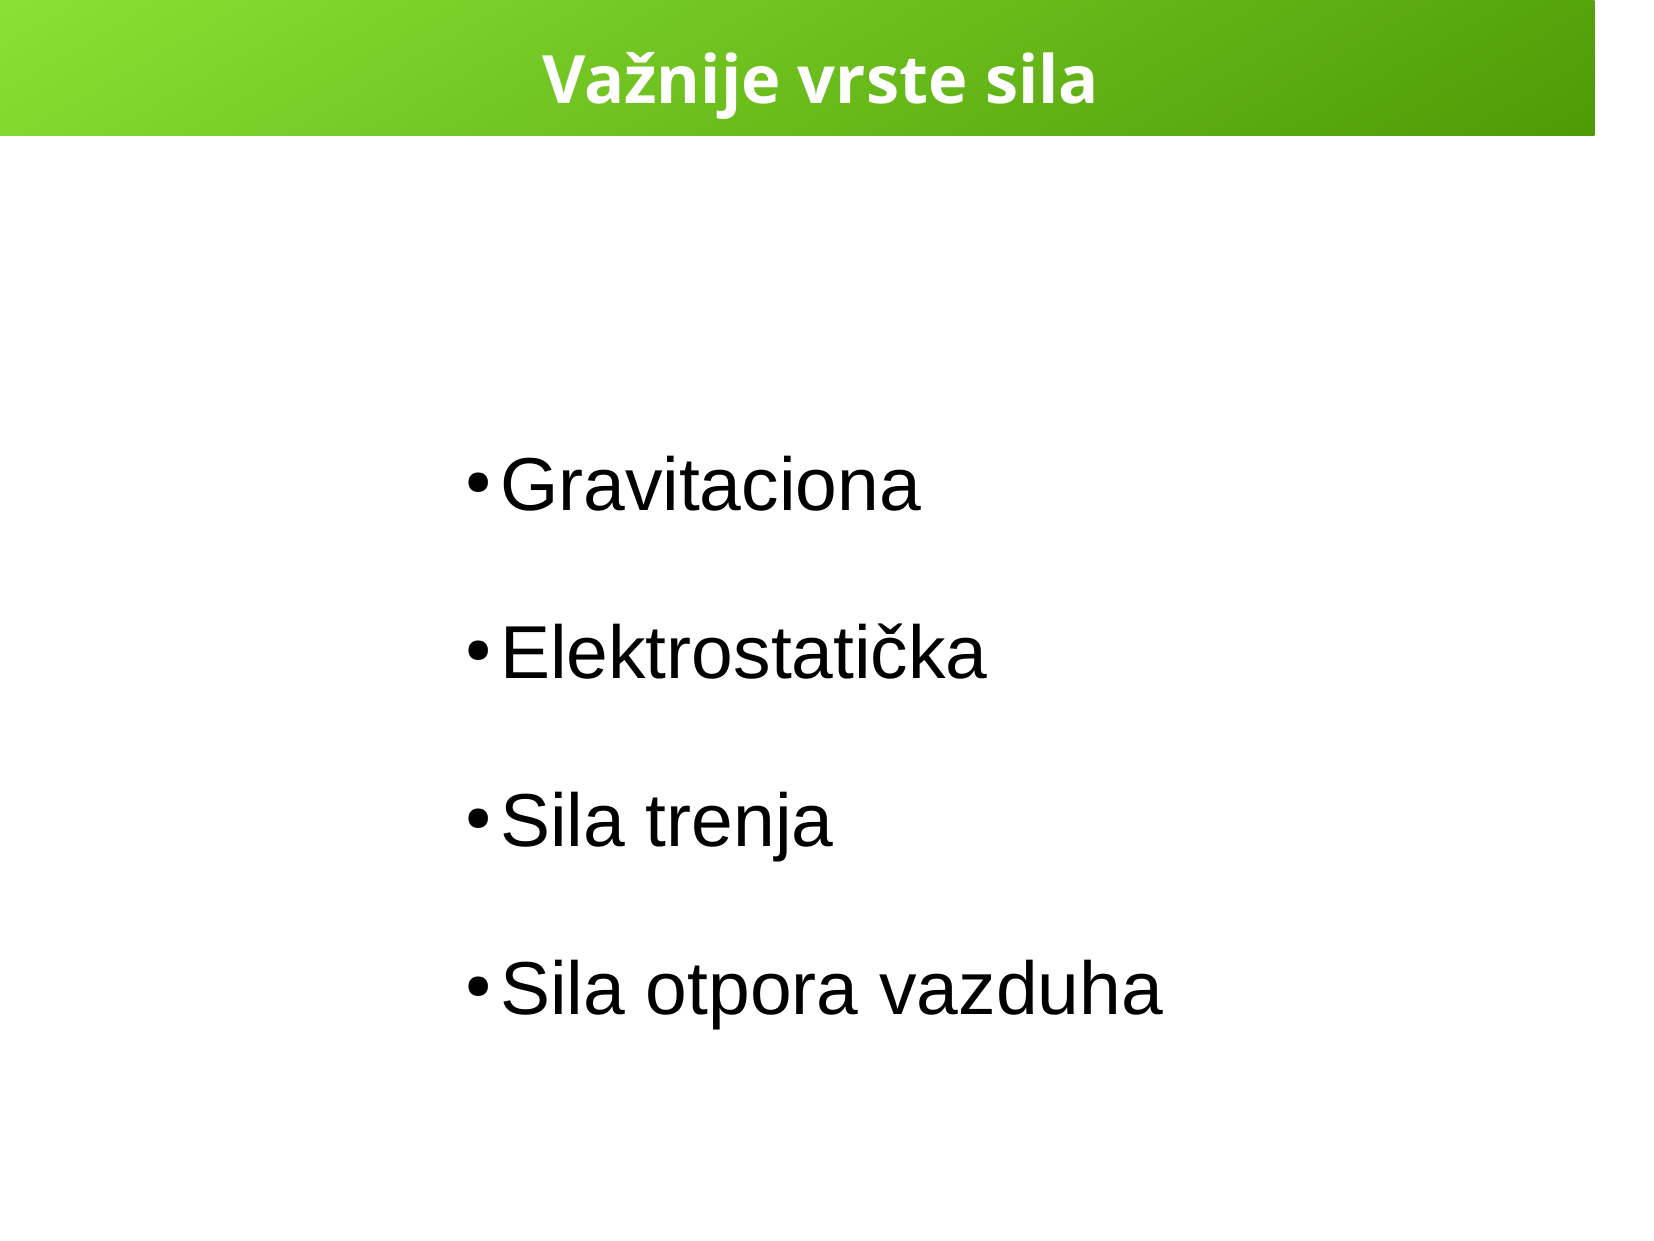

Važnije vrste sila
Gravitaciona
Elektrostatička
Sila trenja
Sila otpora vazduha